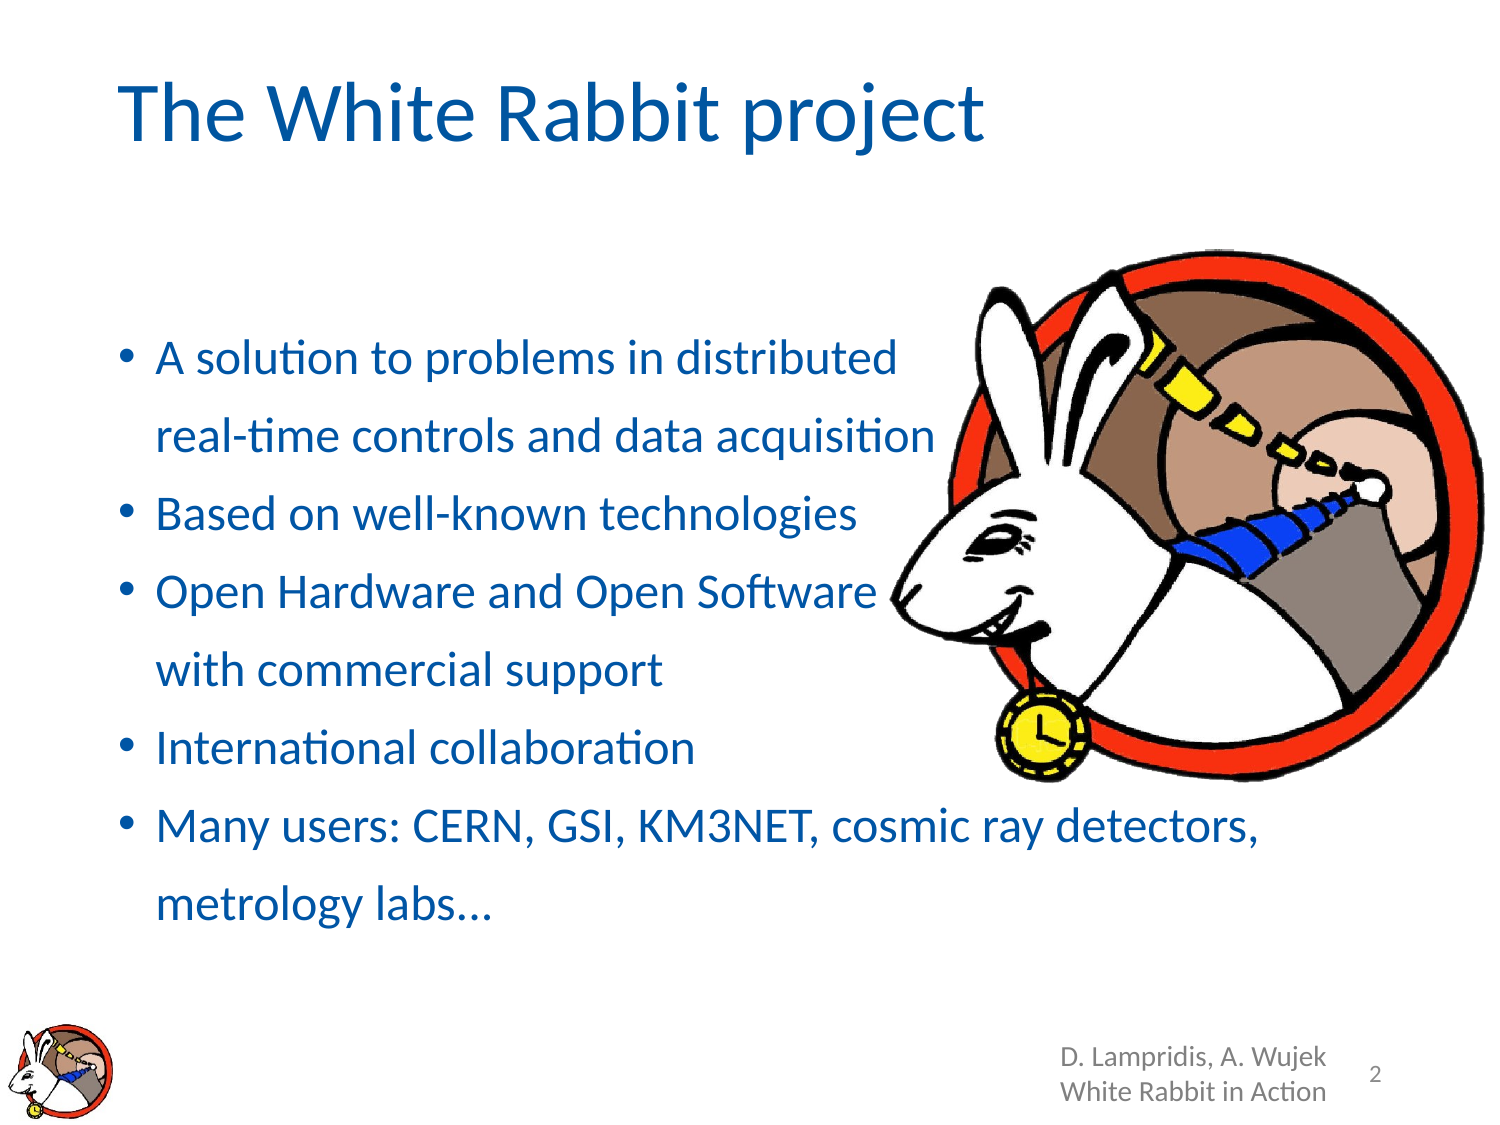

The White Rabbit project
A solution to problems in distributed
real-time controls and data acquisition
Based on well-known technologies
Open Hardware and Open Software
with commercial support
International collaboration
Many users: CERN, GSI, KM3NET, cosmic ray detectors, metrology labs...